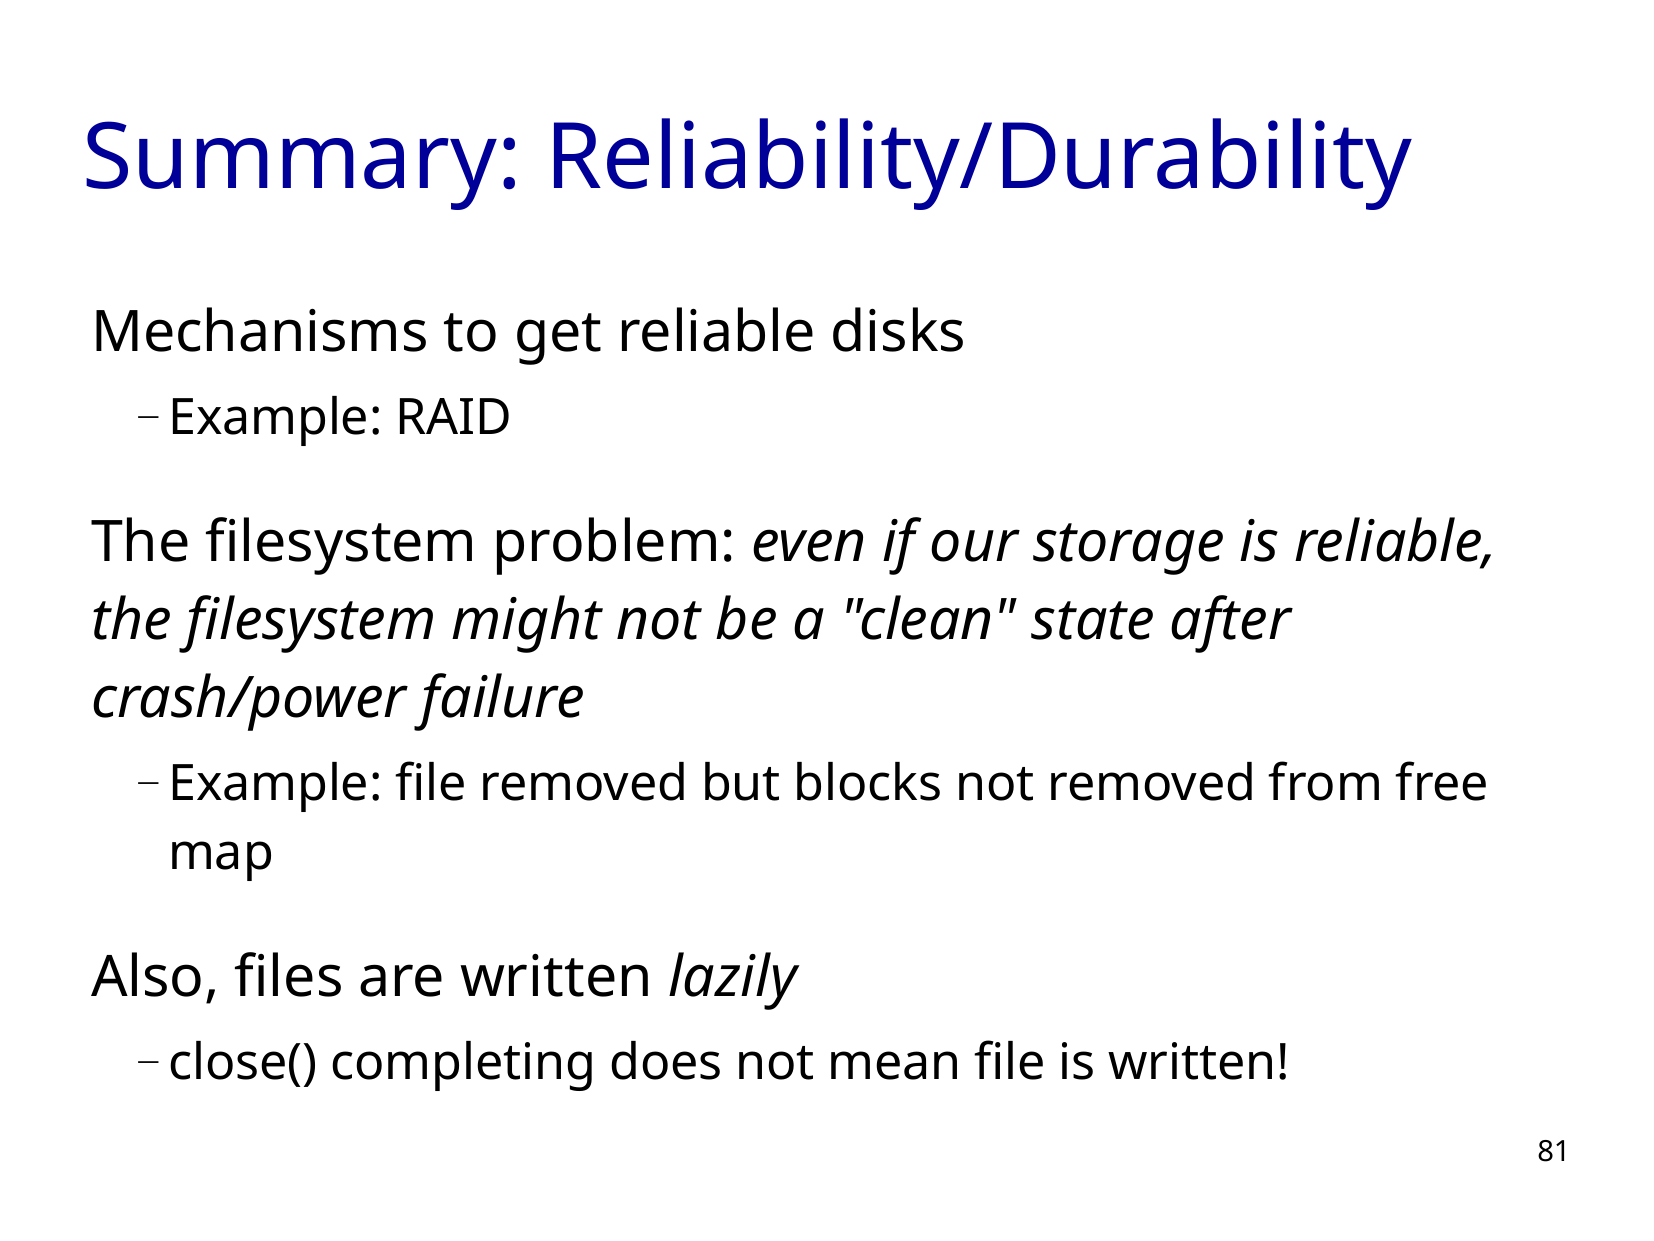

# Summary: Reliability/Durability
Mechanisms to get reliable disks
Example: RAID
The filesystem problem: even if our storage is reliable, the filesystem might not be a "clean" state after crash/power failure
Example: file removed but blocks not removed from free map
Also, files are written lazily
close() completing does not mean file is written!
81